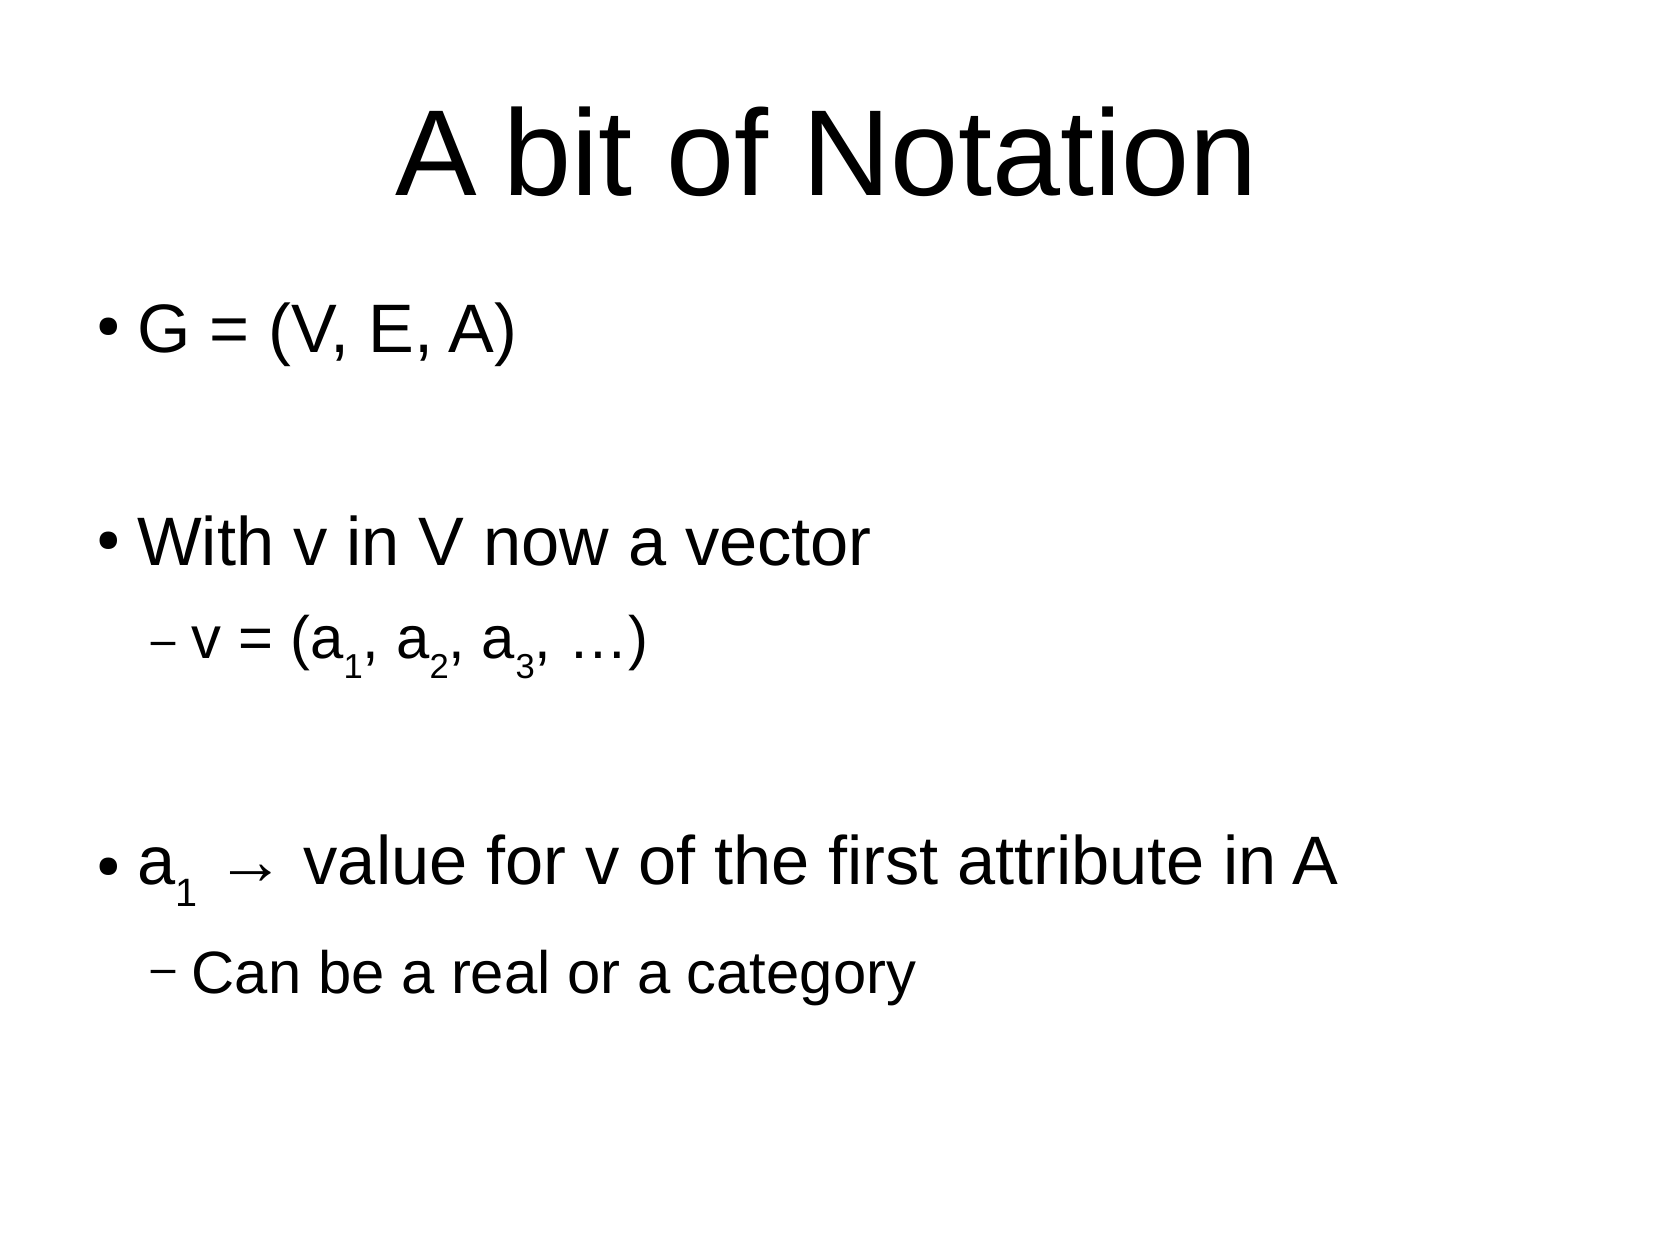

# A bit of Notation
G = (V, E, A)
With v in V now a vector
v = (a1, a2, a3, …)
a1 → value for v of the first attribute in A
Can be a real or a category